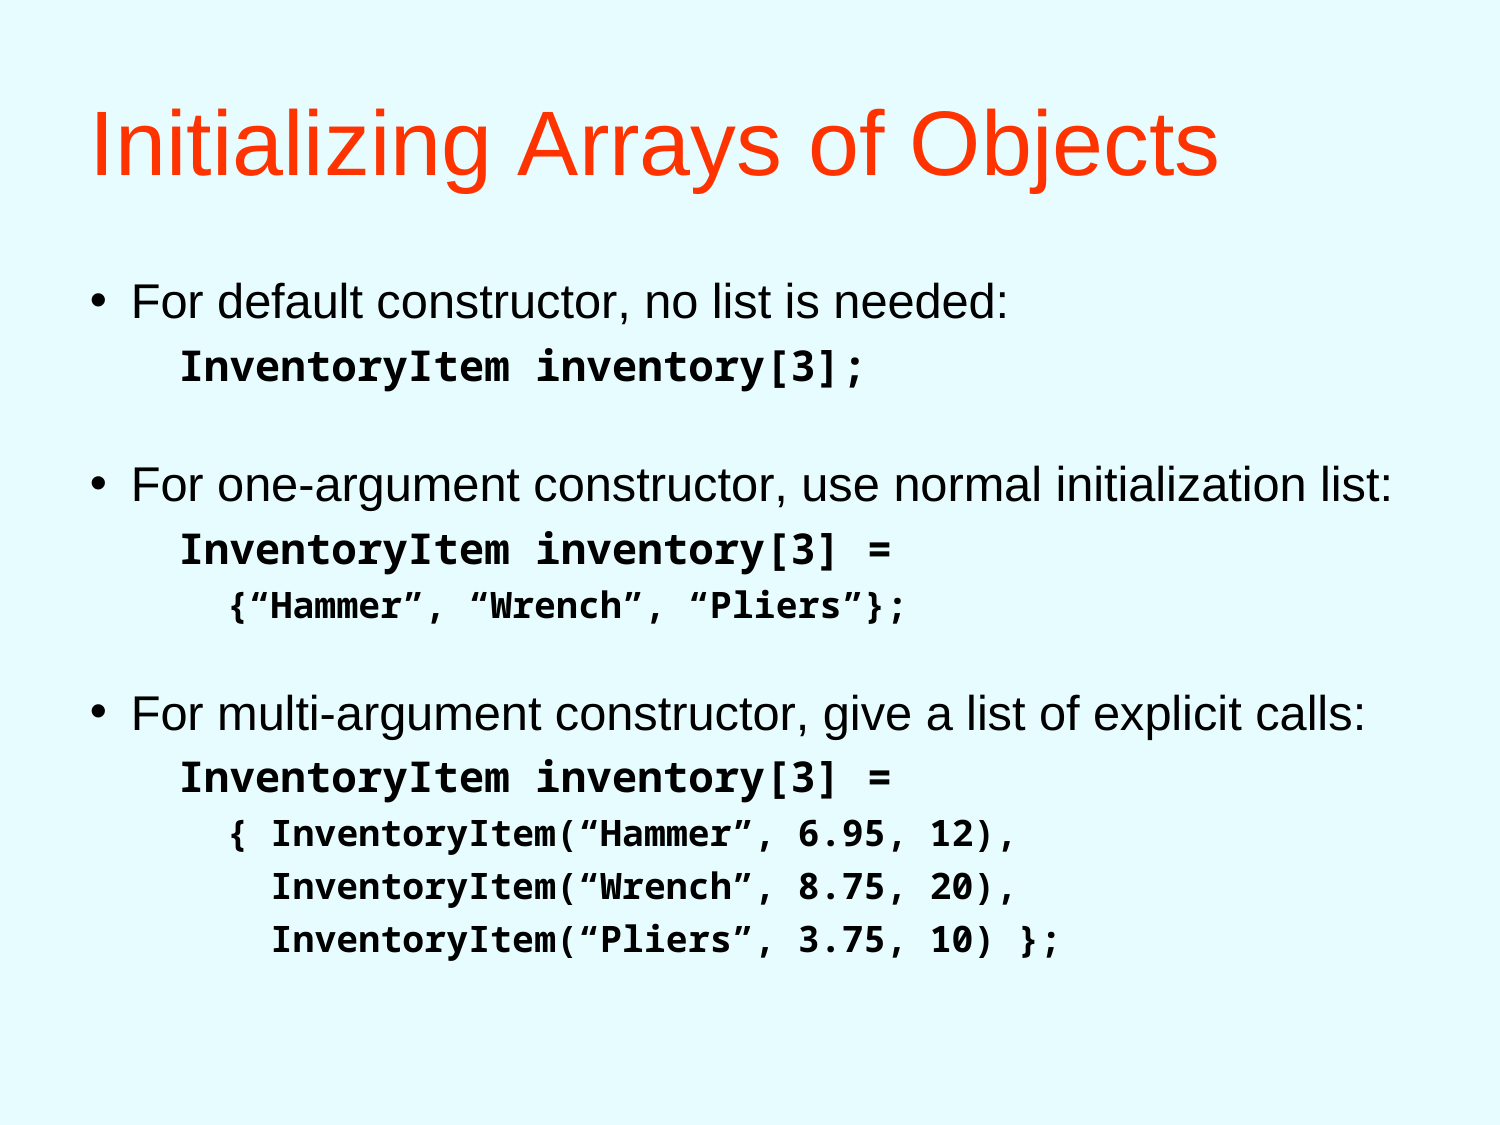

# Initializing Arrays of Objects
For default constructor, no list is needed:
InventoryItem inventory[3];
For one-argument constructor, use normal initialization list:
InventoryItem inventory[3] =
{“Hammer”, “Wrench”, “Pliers”};
For multi-argument constructor, give a list of explicit calls:
InventoryItem inventory[3] =
{ InventoryItem(“Hammer”, 6.95, 12),
 InventoryItem(“Wrench”, 8.75, 20),
 InventoryItem(“Pliers”, 3.75, 10) };